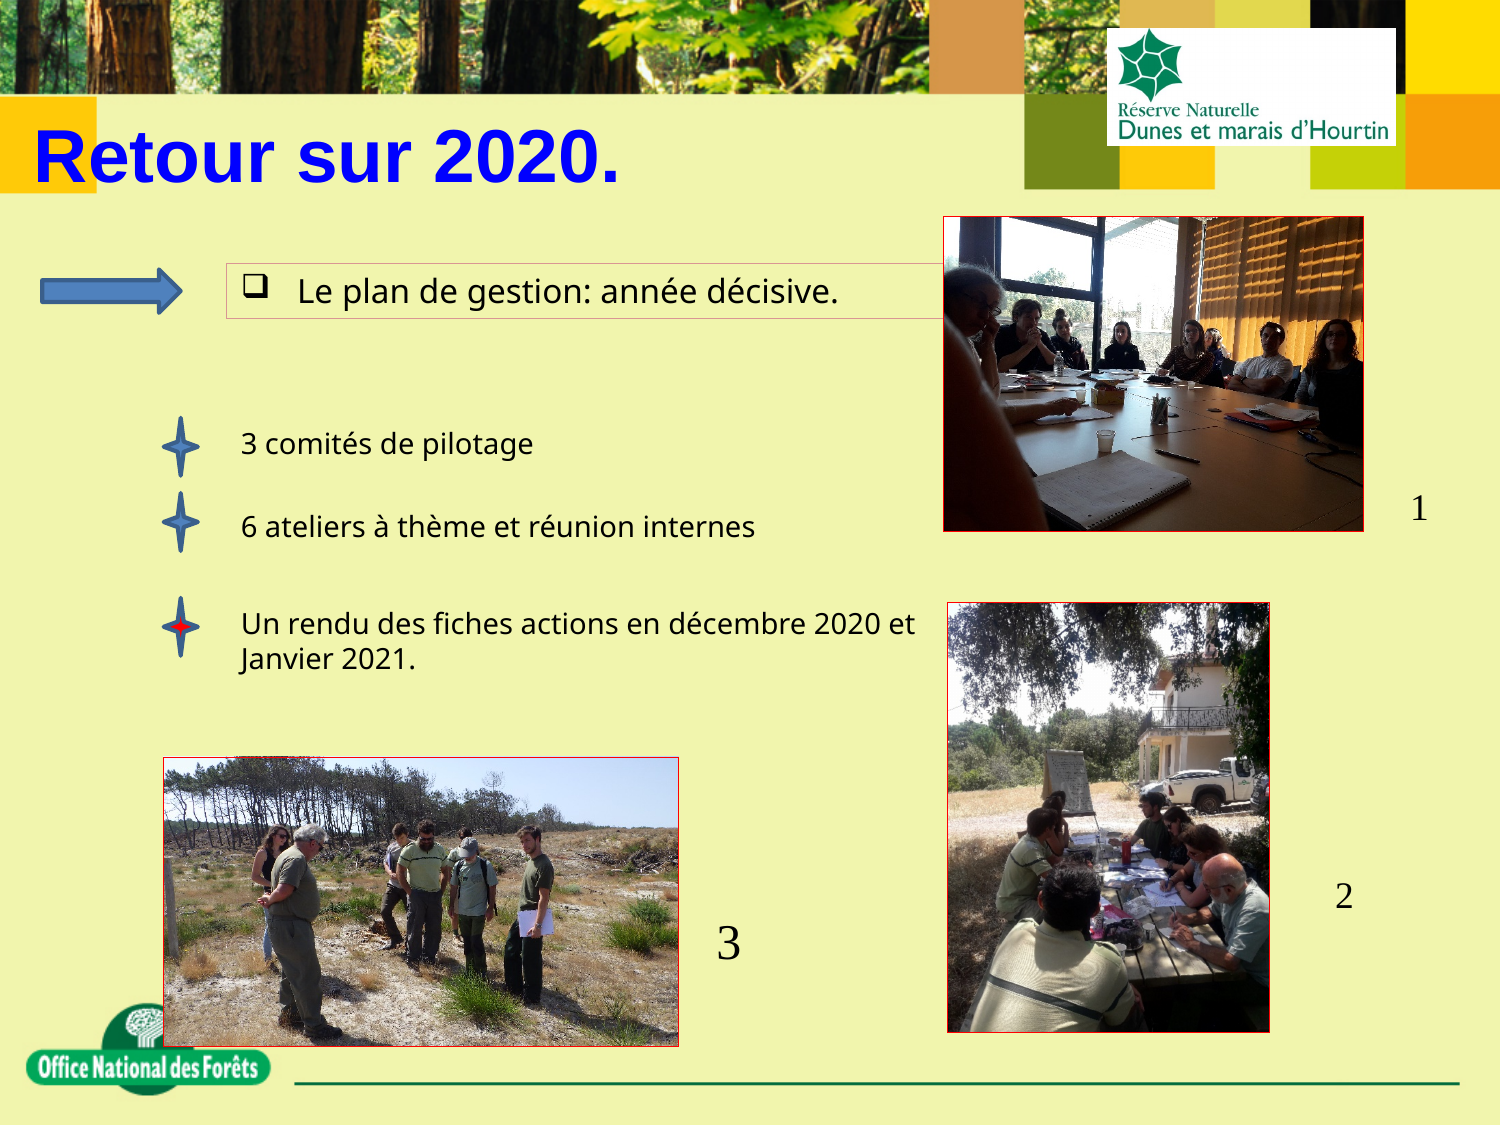

Retour sur 2020.
Le plan de gestion: année décisive.
3 comités de pilotage
1
6 ateliers à thème et réunion internes
Un rendu des fiches actions en décembre 2020 et Janvier 2021.
2
3